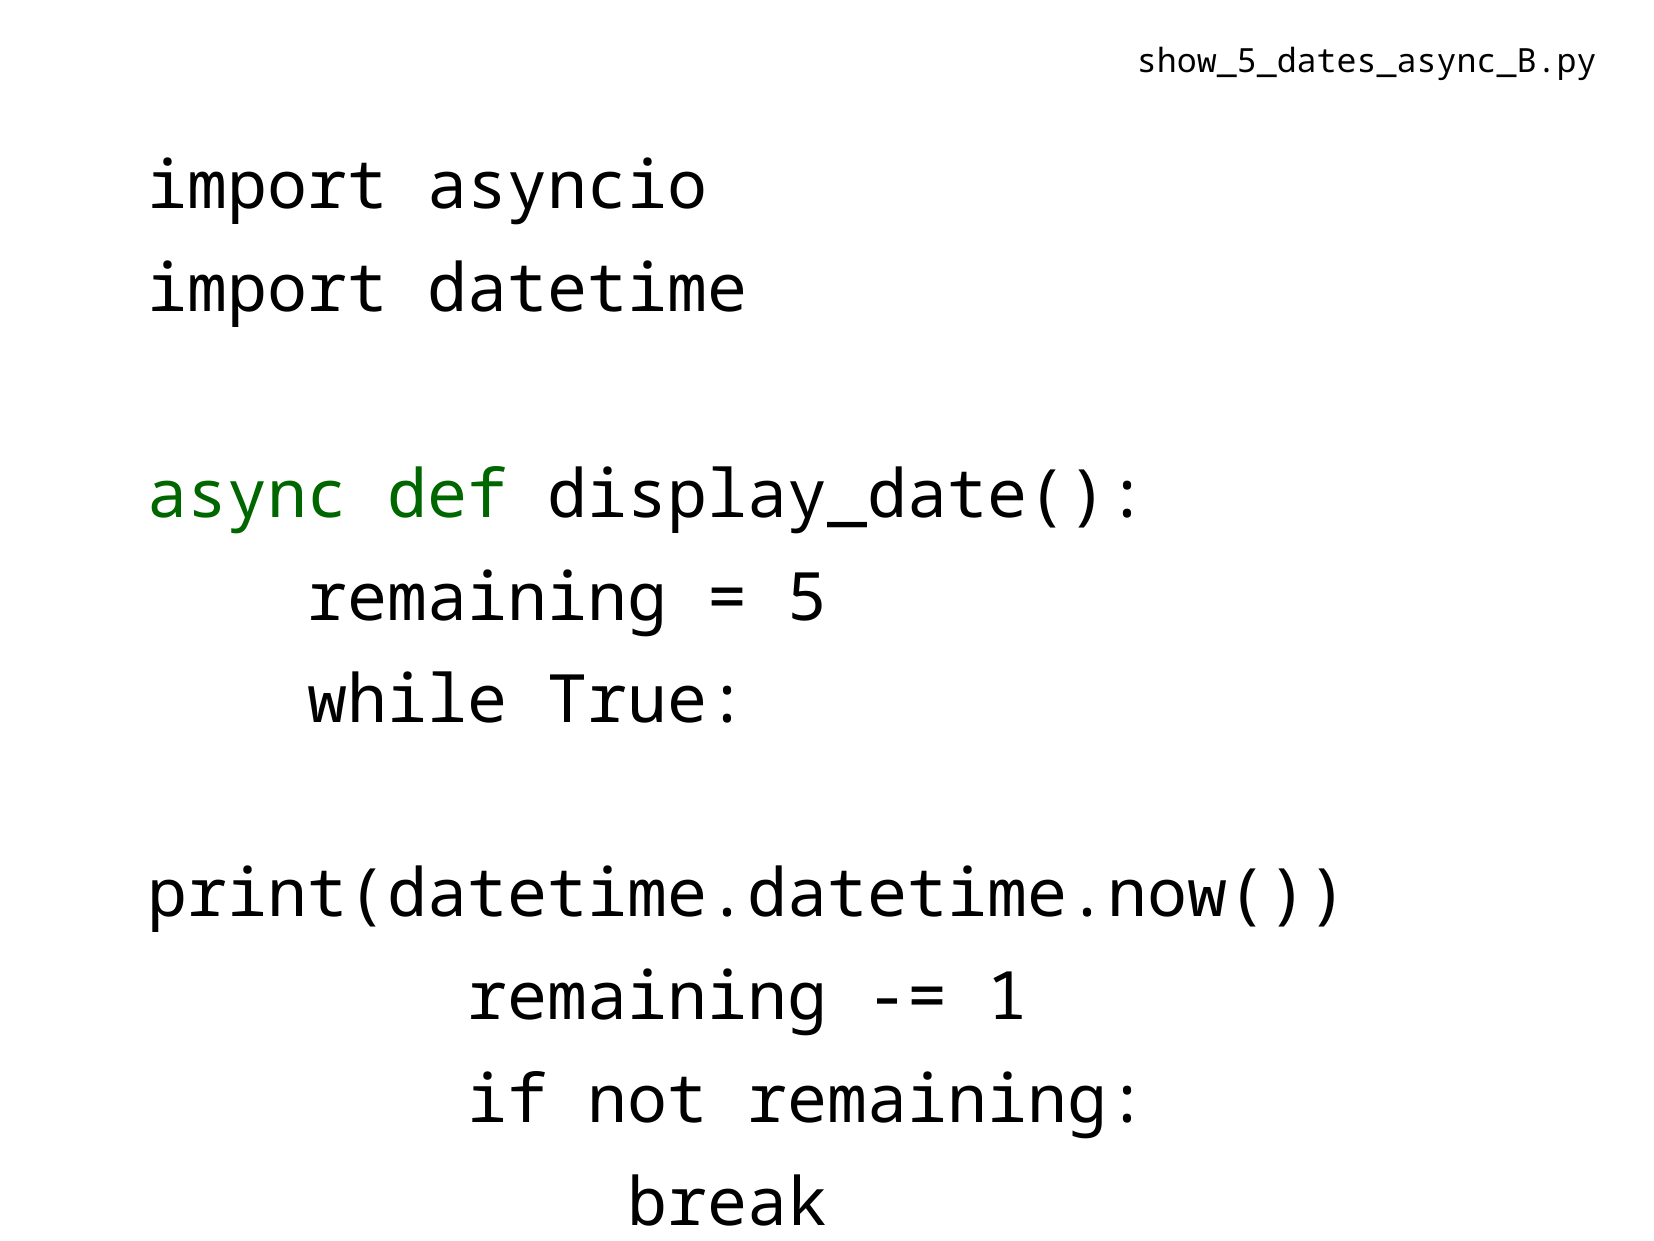

show_5_dates_async_B.py
import asyncio
import datetime
async def display_date():
 remaining = 5
 while True:
 print(datetime.datetime.now())
 remaining -= 1
 if not remaining:
 break
 await asyncio.sleep(1)
asyncio.run(display_date()) # Py >= 3.7